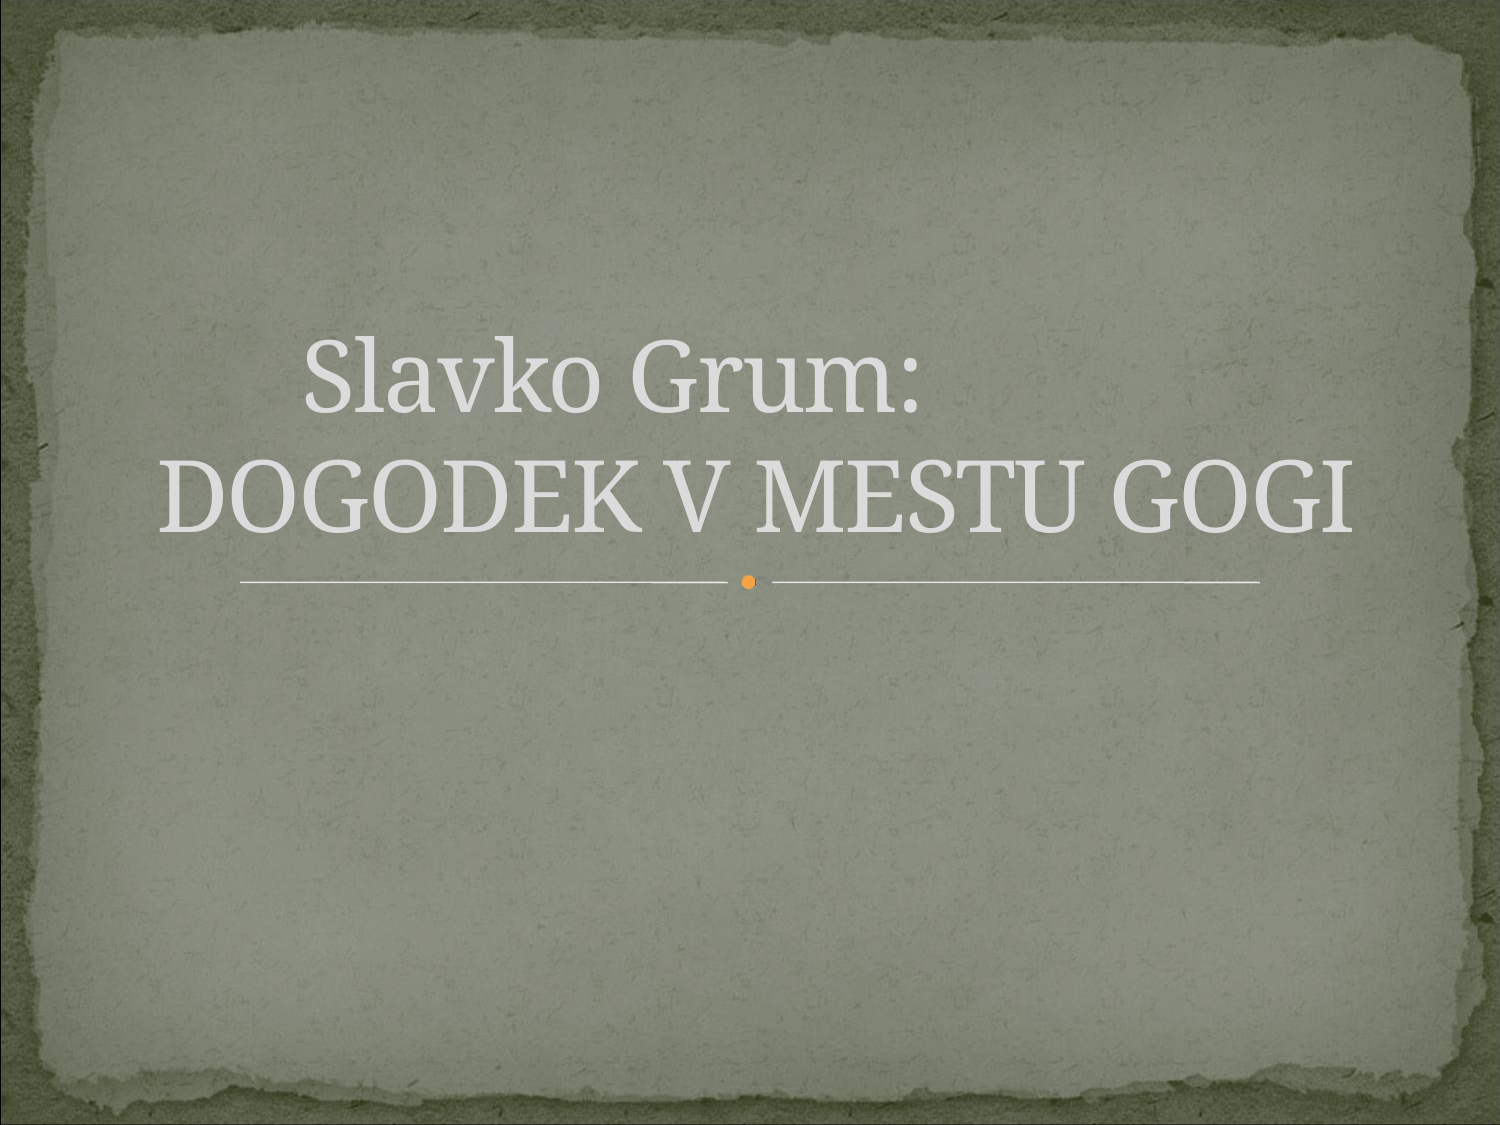

Slavko Grum: DOGODEK V MESTU GOGI
#